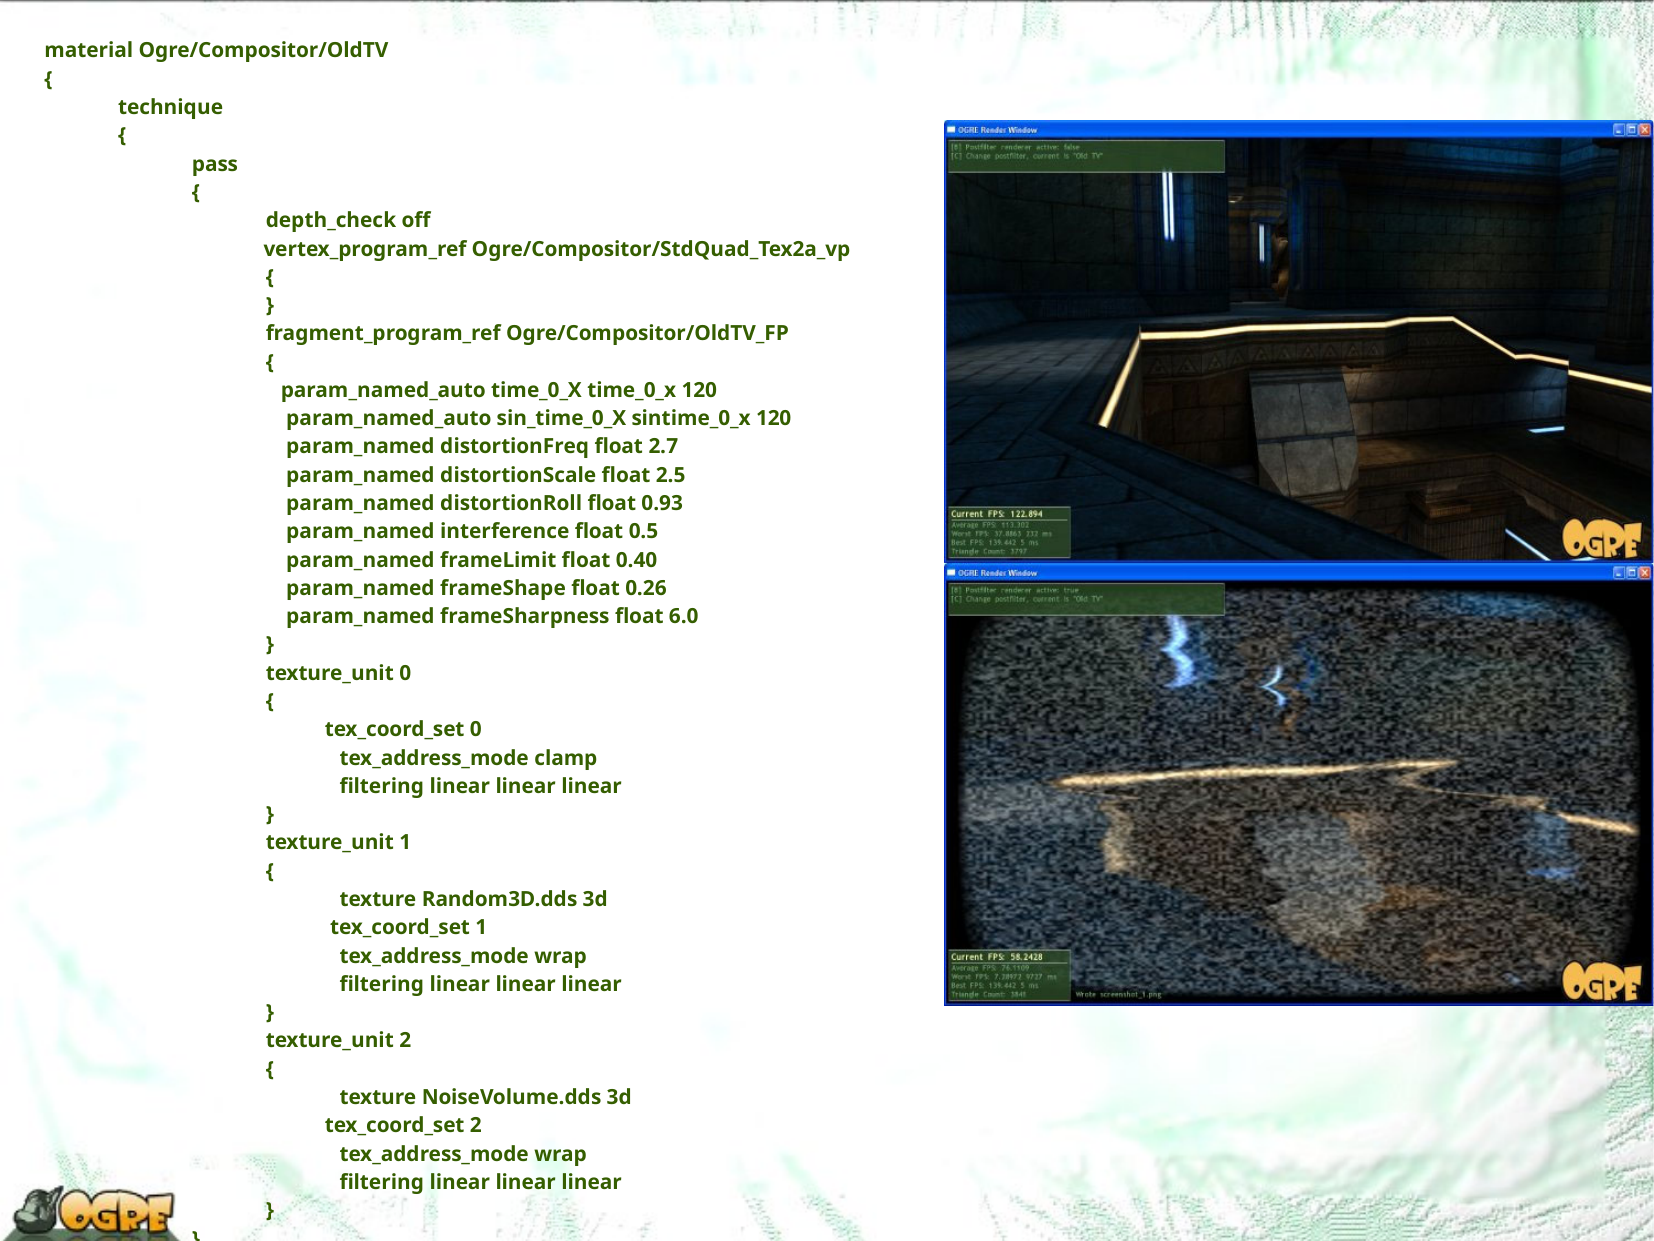

material Ogre/Compositor/OldTV
{
	technique
	{
		pass
		{
			depth_check off
 	 vertex_program_ref Ogre/Compositor/StdQuad_Tex2a_vp
			{
			}
			fragment_program_ref Ogre/Compositor/OldTV_FP
			{
 param_named_auto time_0_X time_0_x 120
 param_named_auto sin_time_0_X sintime_0_x 120
 param_named distortionFreq float 2.7
 param_named distortionScale float 2.5
 param_named distortionRoll float 0.93
 param_named interference float 0.5
 param_named frameLimit float 0.40
 param_named frameShape float 0.26
 param_named frameSharpness float 6.0
			}
			texture_unit 0
			{
 tex_coord_set 0
				tex_address_mode clamp
				filtering linear linear linear
			}
			texture_unit 1
			{
				texture Random3D.dds 3d
 tex_coord_set 1
				tex_address_mode wrap
				filtering linear linear linear
			}
			texture_unit 2
			{
				texture NoiseVolume.dds 3d
 tex_coord_set 2
				tex_address_mode wrap
				filtering linear linear linear
			}
		}
 }
}